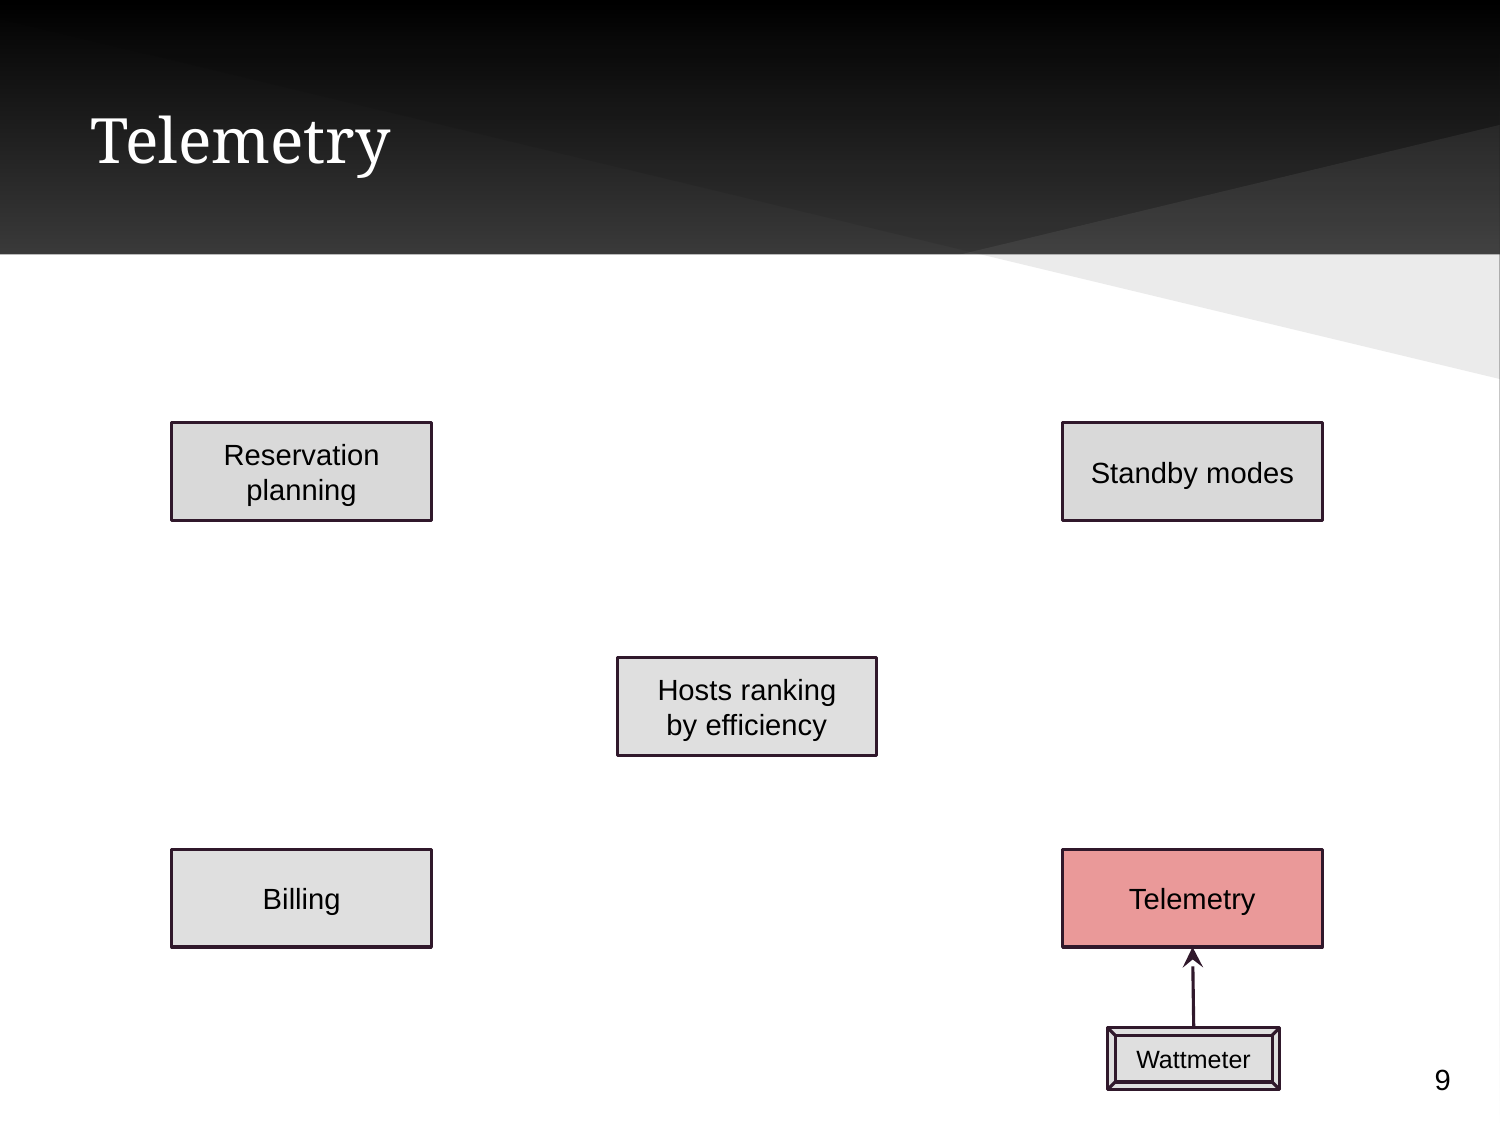

# Telemetry
Reservation
planning
Standby modes
Hosts ranking
by efficiency
Billing
Telemetry
Wattmeter
9